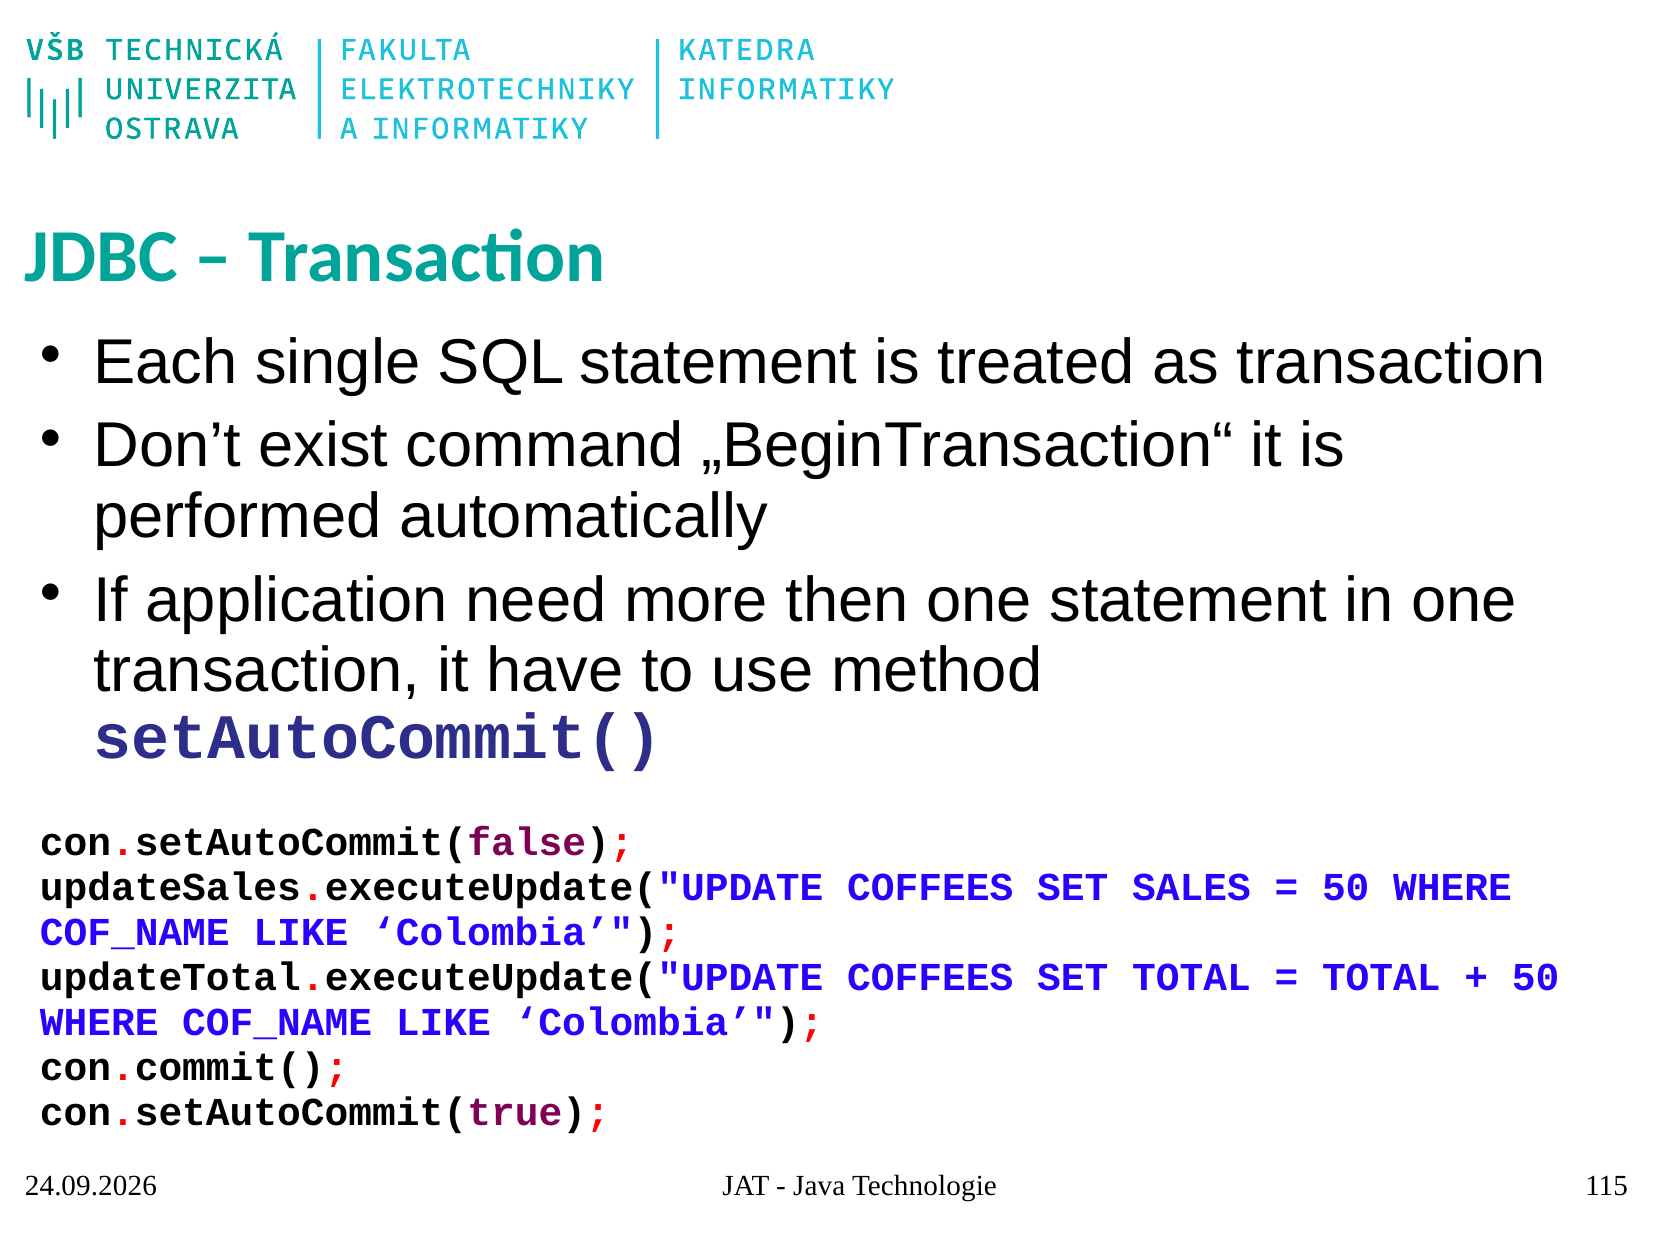

JDBC – Transaction
# Each single SQL statement is treated as transaction
Don’t exist command „BeginTransaction“ it is performed automatically
If application need more then one statement in one transaction, it have to use method setAutoCommit()
con.setAutoCommit(false);
updateSales.executeUpdate("UPDATE COFFEES SET SALES = 50 WHERE COF_NAME LIKE ‘Colombia’");
updateTotal.executeUpdate("UPDATE COFFEES SET TOTAL = TOTAL + 50 WHERE COF_NAME LIKE ‘Colombia’");
con.commit();
con.setAutoCommit(true);
JAT - Java Technologie
115